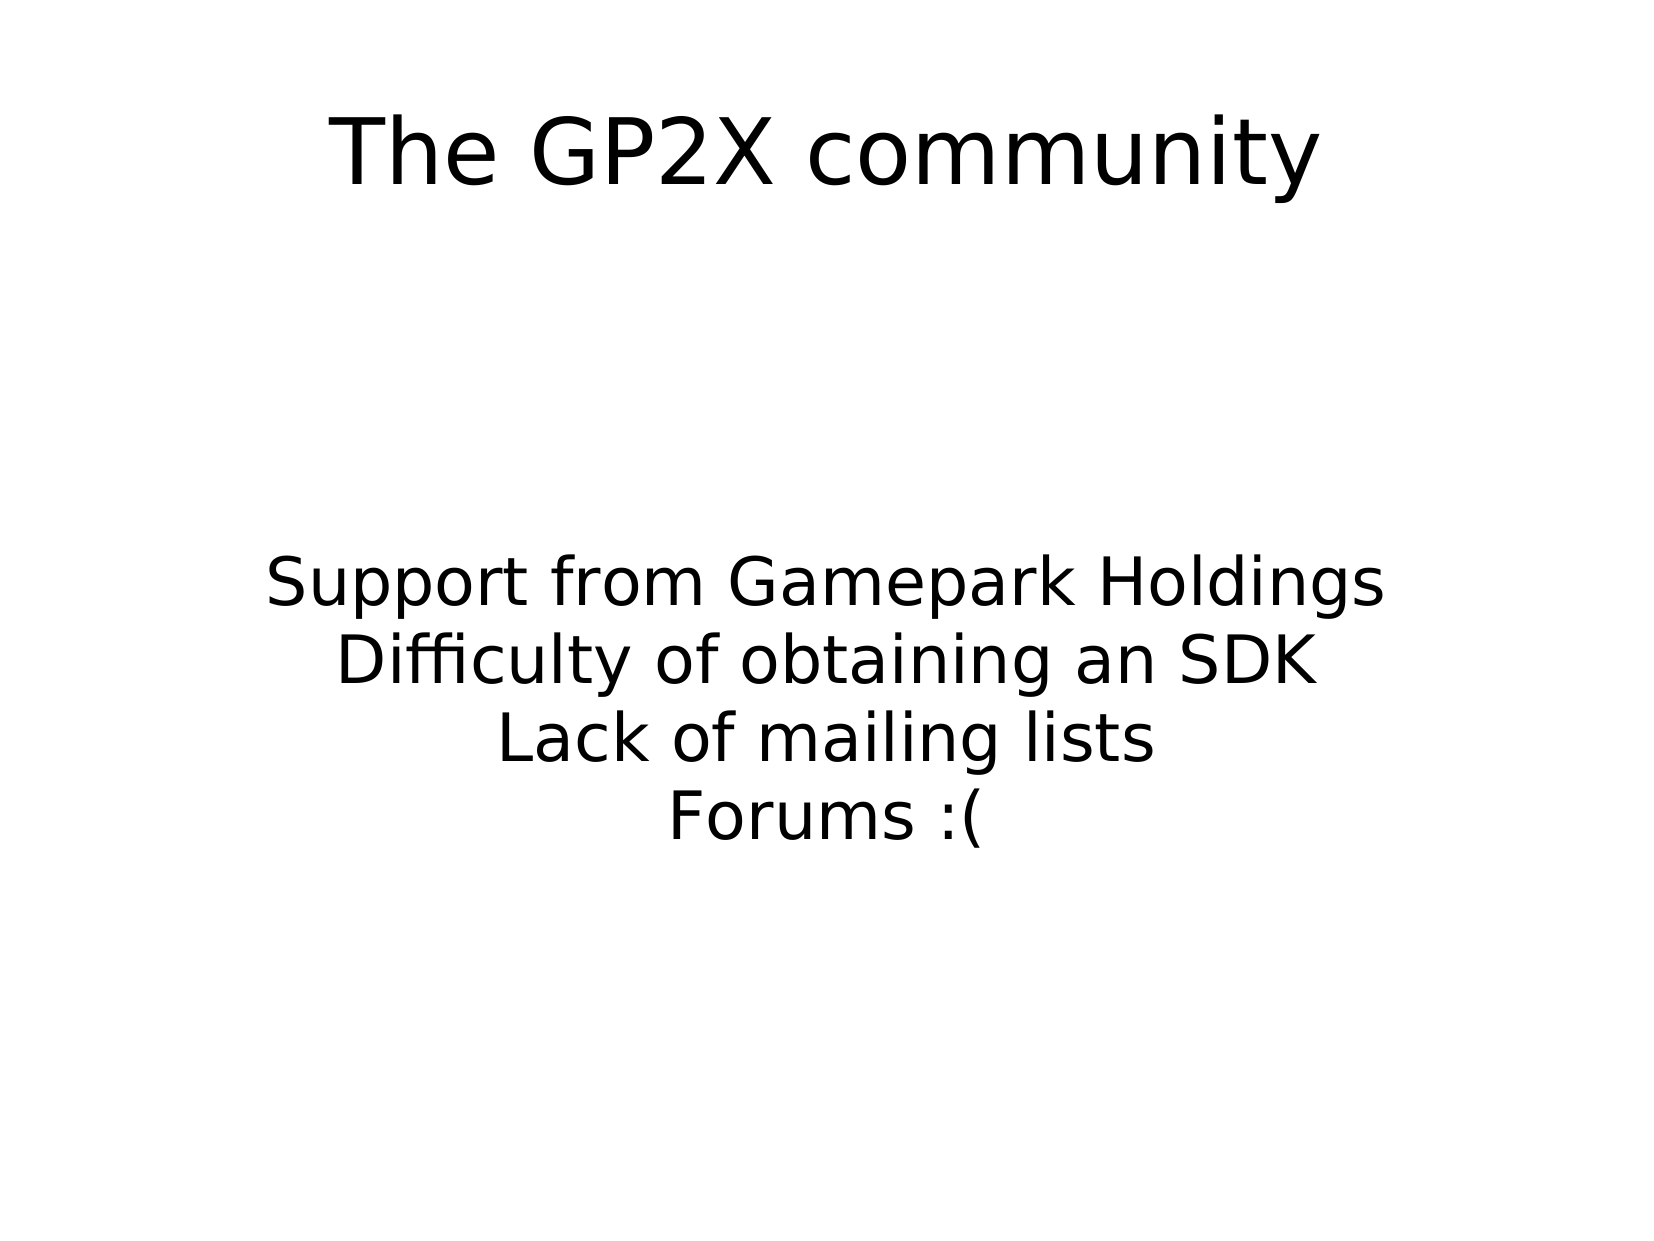

# The GP2X community
Support from Gamepark Holdings
Difficulty of obtaining an SDK
Lack of mailing lists
Forums :(